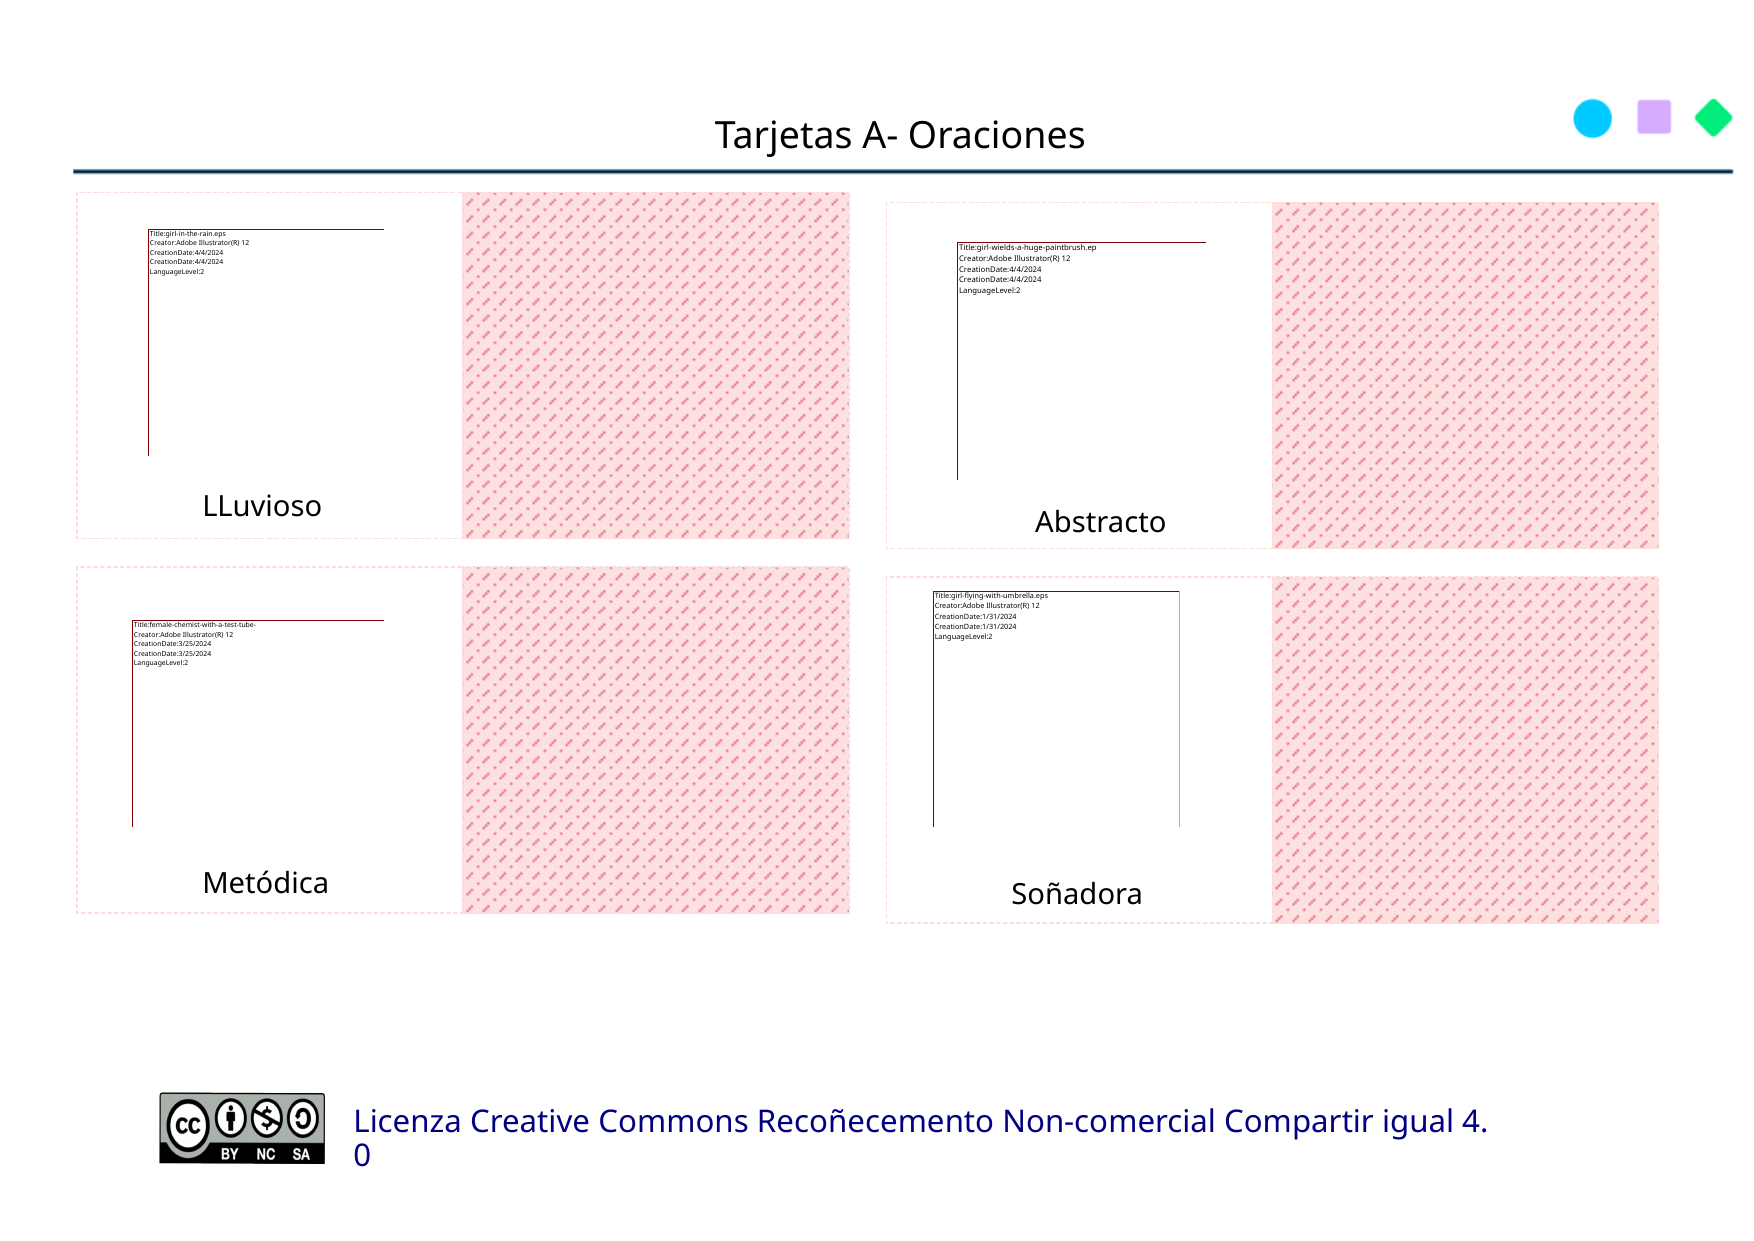

Tarjetas A- Oraciones
LLuvioso
Abstracto
Metódica
Soñadora
Licenza Creative Commons Recoñecemento Non-comercial Compartir igual 4.0